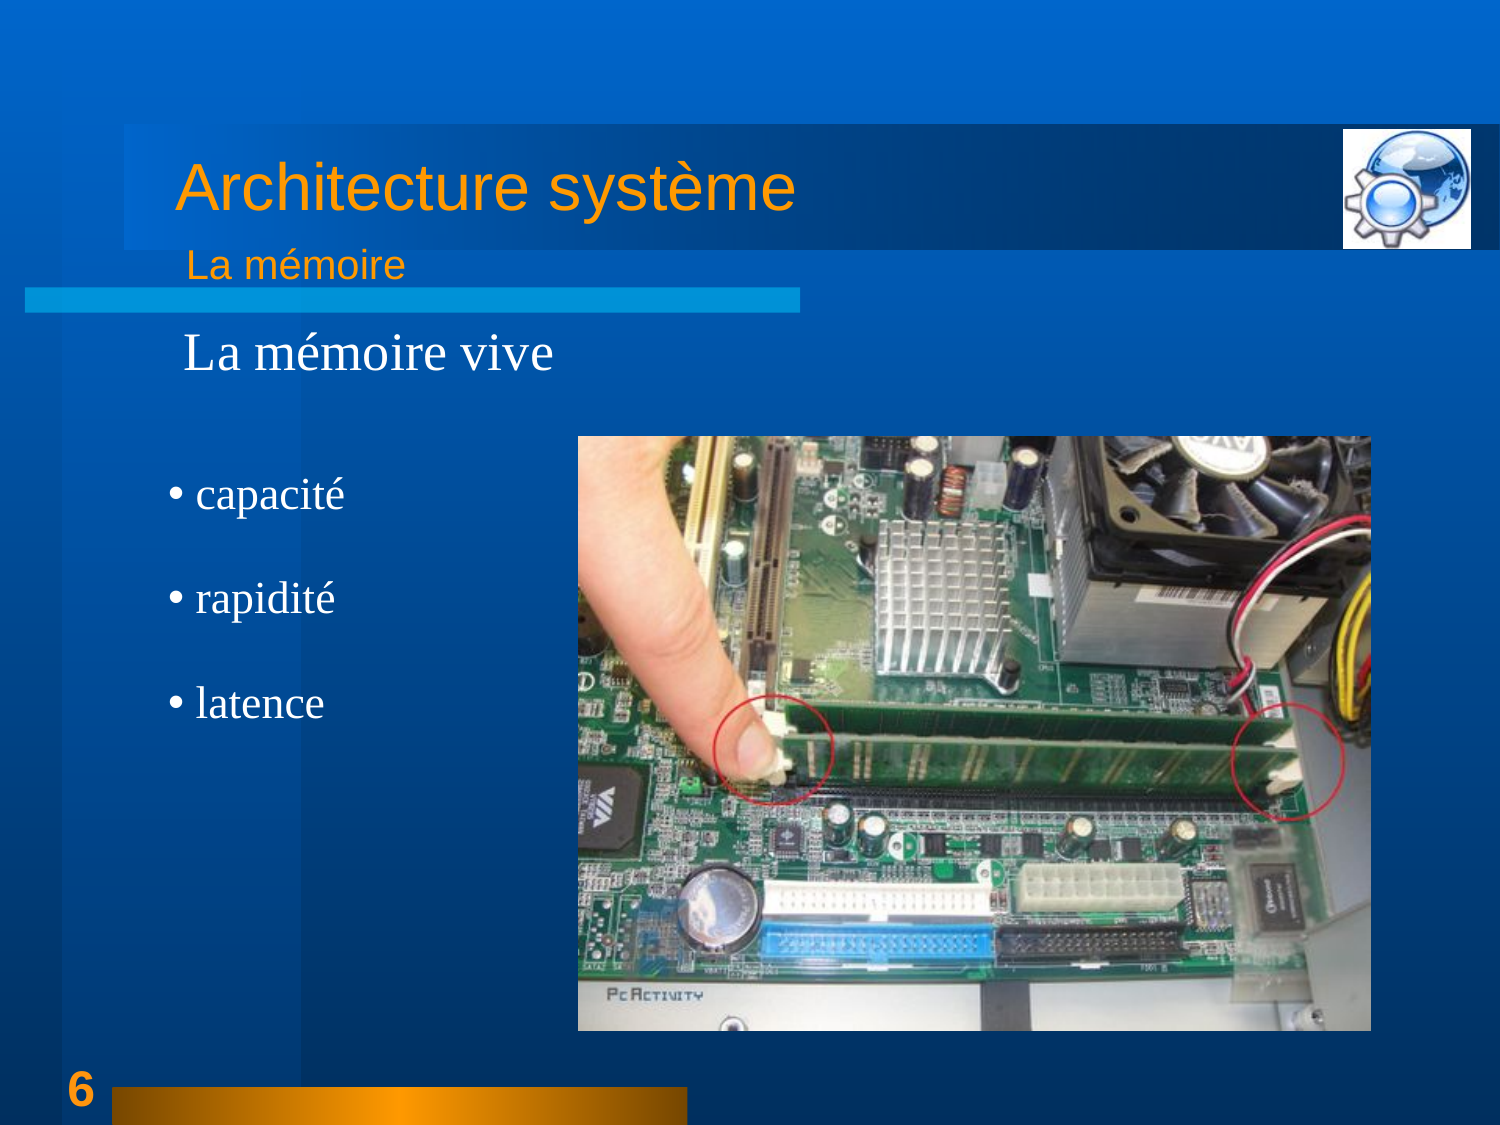

Architecture système
La mémoire
La mémoire vive
 capacité
 rapidité
 latence